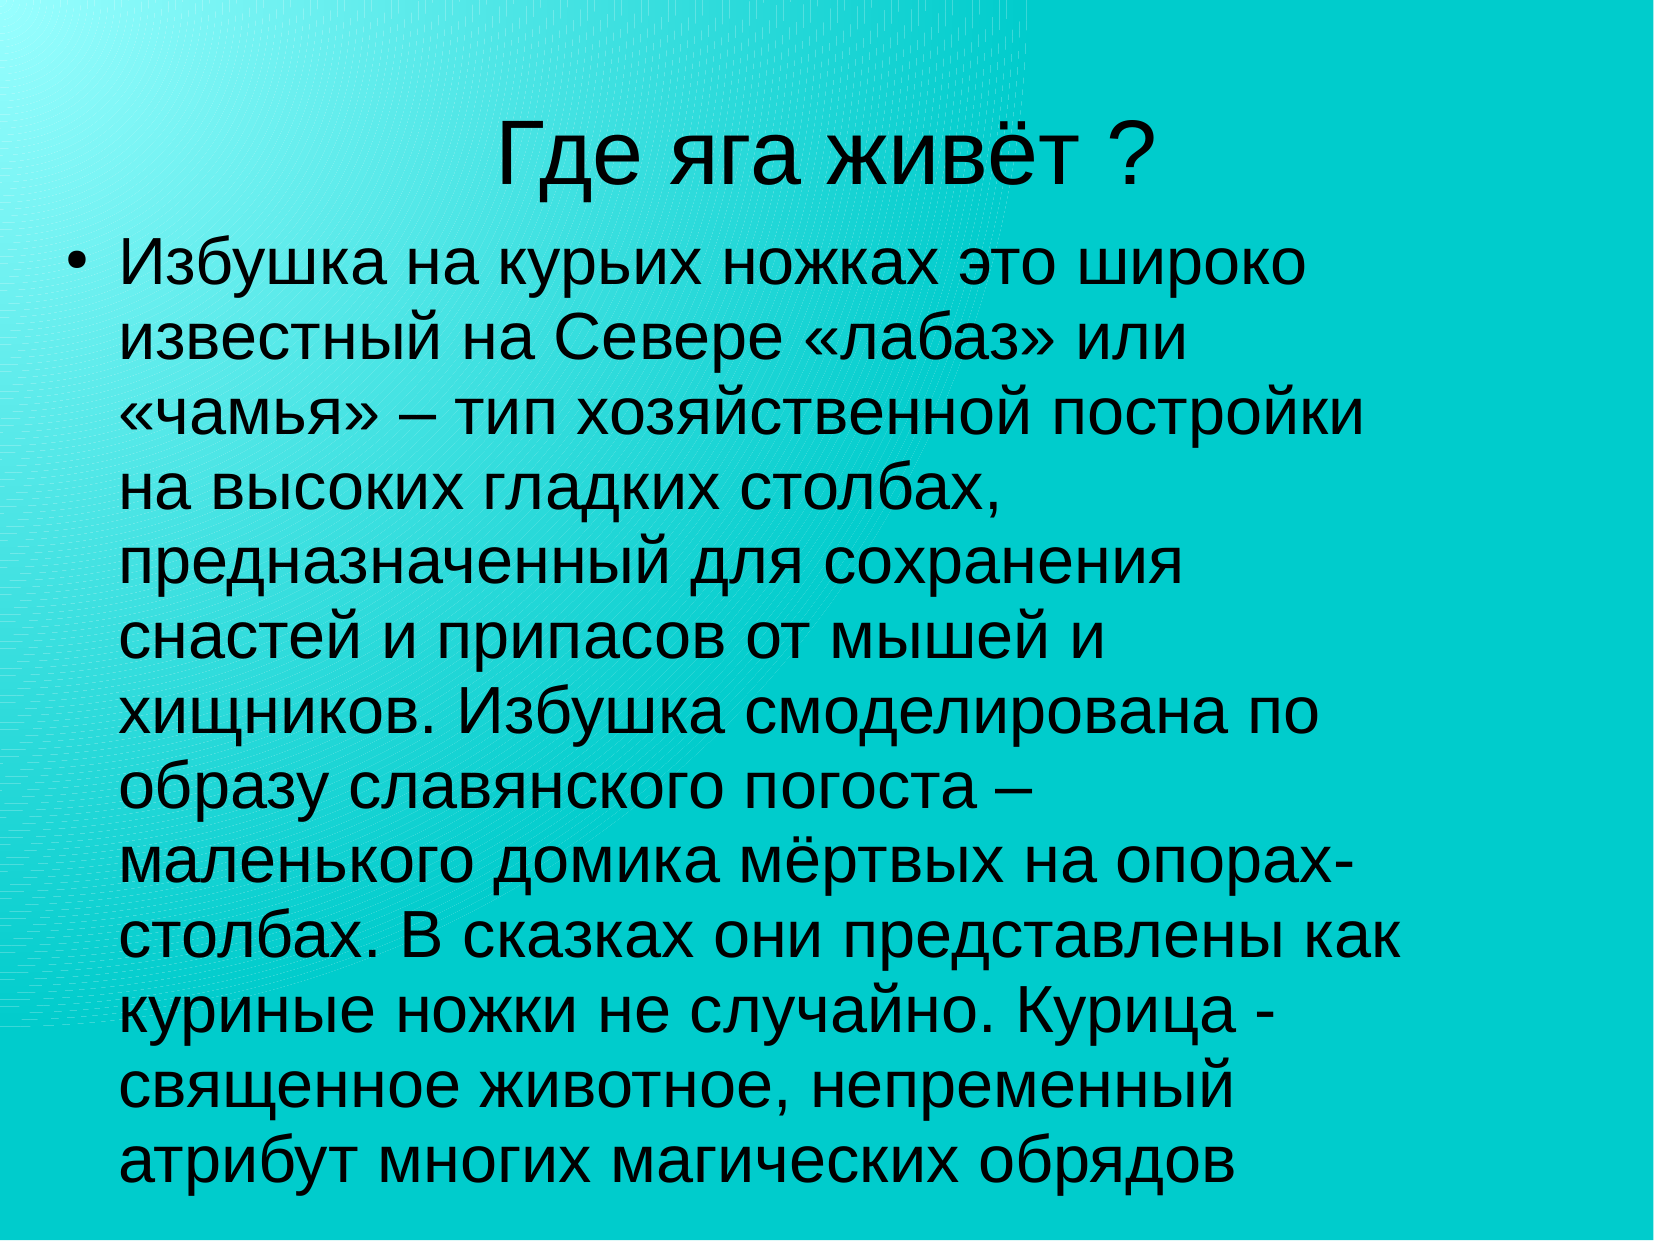

# Где яга живёт ?
Избушка на курьих ножках это широко известный на Севере «лабаз» или «чамья» – тип хозяйственной постройки на высоких гладких столбах, предназначенный для сохранения снастей и припасов от мышей и хищников. Избушка смоделирована по образу славянского погоста – маленького домика мёртвых на опорах-столбах. В сказках они представлены как куриные ножки не случайно. Курица - священное животное, непременный атрибут многих магических обрядов